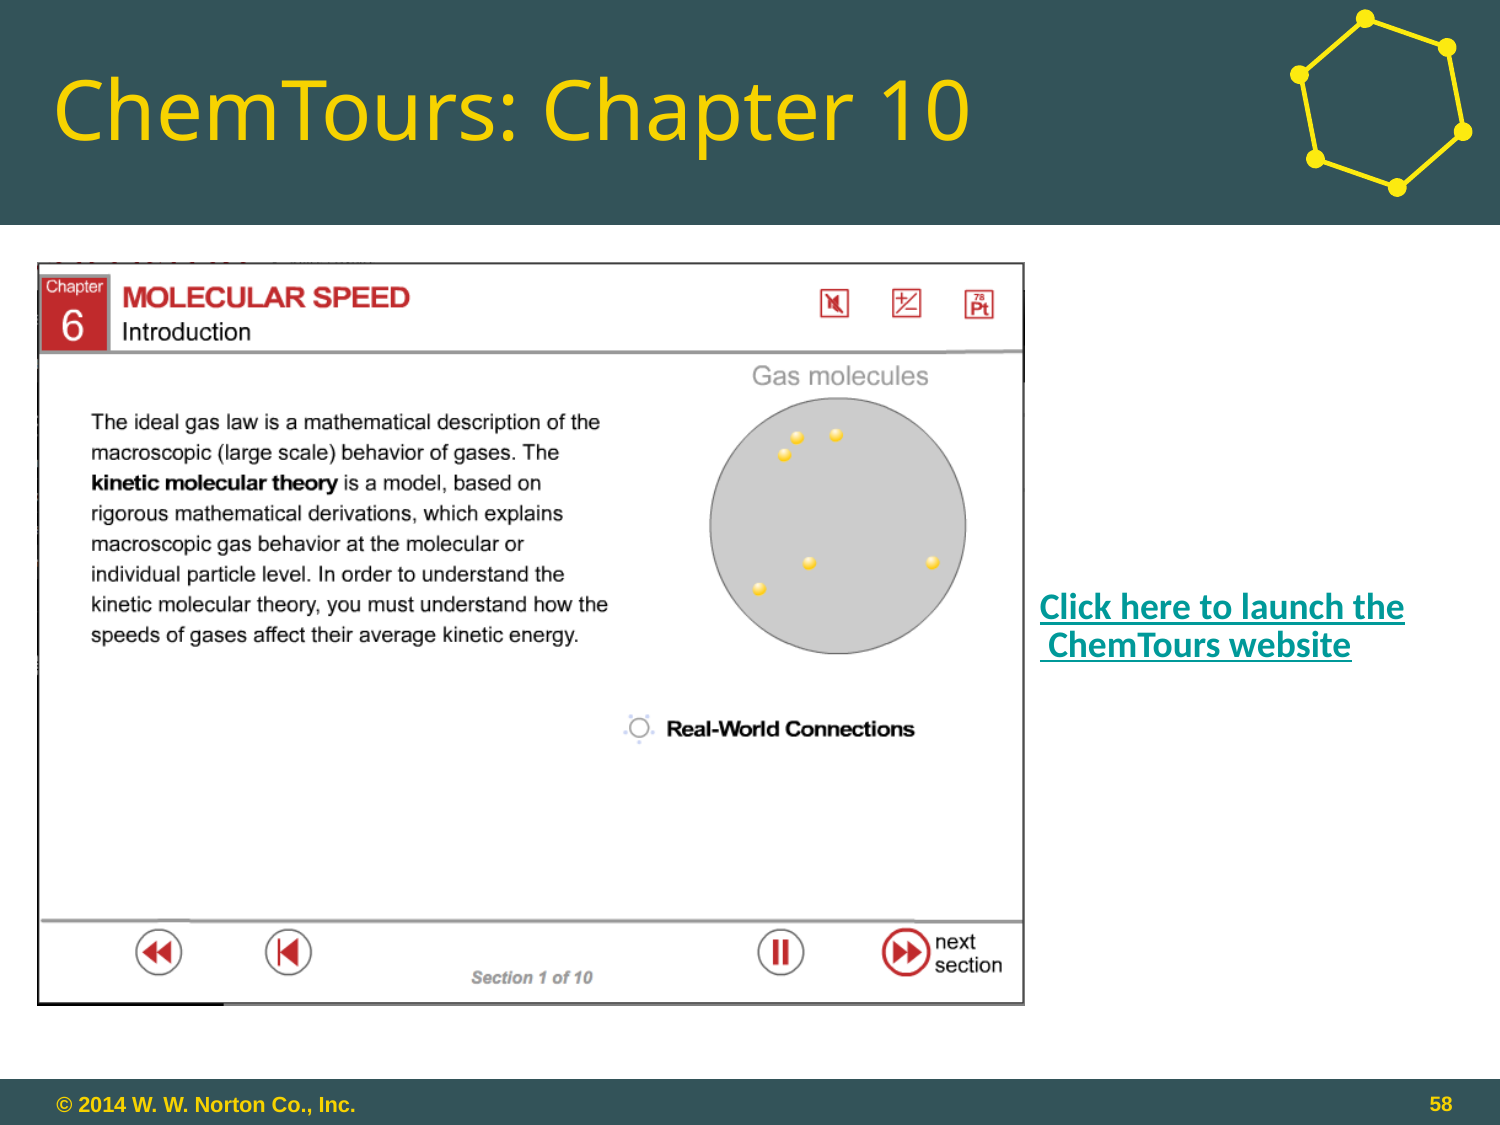

# ChemTours: Chapter 10
Click here to launch the ChemTours website